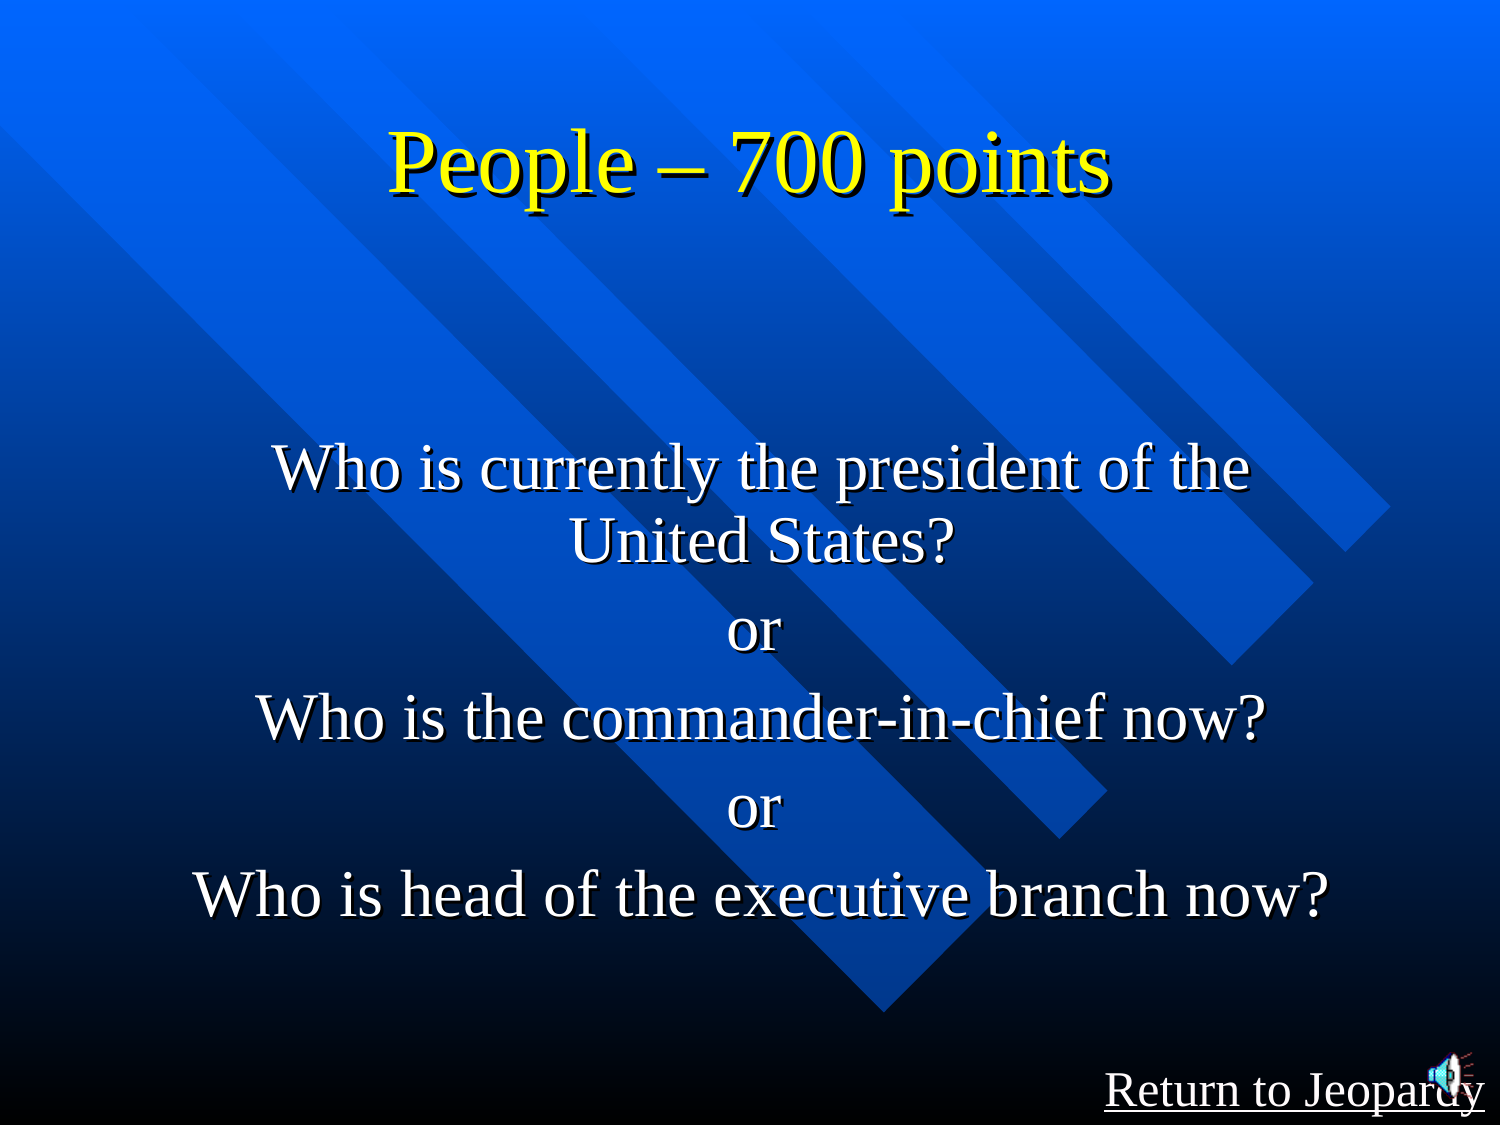

# People – 700 points
Who is currently the president of the United States?
or
Who is the commander-in-chief now?
or
Who is head of the executive branch now?
Return to Jeopardy